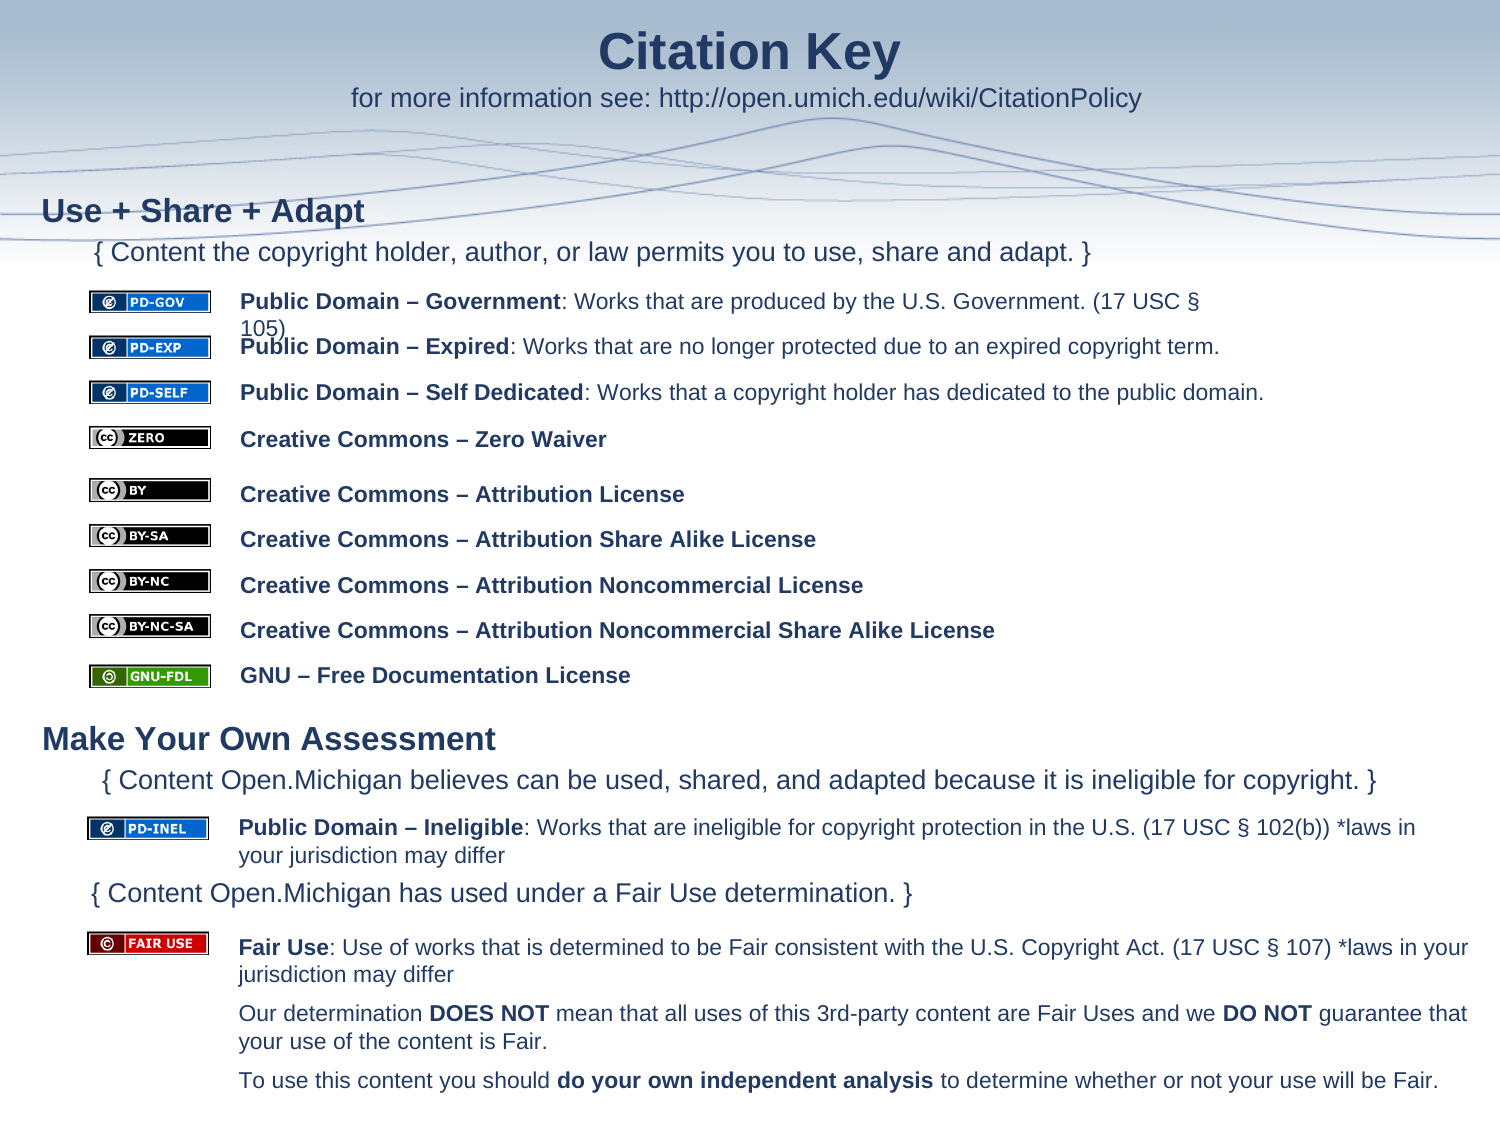

Citation Key
for more information see: http://open.umich.edu/wiki/CitationPolicy
Use + Share + Adapt
{ Content the copyright holder, author, or law permits you to use, share and adapt. }
Public Domain – Government: Works that are produced by the U.S. Government. (17 USC § 105)
Public Domain – Expired: Works that are no longer protected due to an expired copyright term.
Public Domain – Self Dedicated: Works that a copyright holder has dedicated to the public domain.
Creative Commons – Zero Waiver
Creative Commons – Attribution License
Creative Commons – Attribution Share Alike License
Creative Commons – Attribution Noncommercial License
Creative Commons – Attribution Noncommercial Share Alike License
GNU – Free Documentation License
Make Your Own Assessment
{ Content Open.Michigan believes can be used, shared, and adapted because it is ineligible for copyright. }
Public Domain – Ineligible: Works that are ineligible for copyright protection in the U.S. (17 USC § 102(b)) *laws in your jurisdiction may differ
{ Content Open.Michigan has used under a Fair Use determination. }
Fair Use: Use of works that is determined to be Fair consistent with the U.S. Copyright Act. (17 USC § 107) *laws in your jurisdiction may differ
Our determination DOES NOT mean that all uses of this 3rd-party content are Fair Uses and we DO NOT guarantee that your use of the content is Fair.
To use this content you should do your own independent analysis to determine whether or not your use will be Fair.